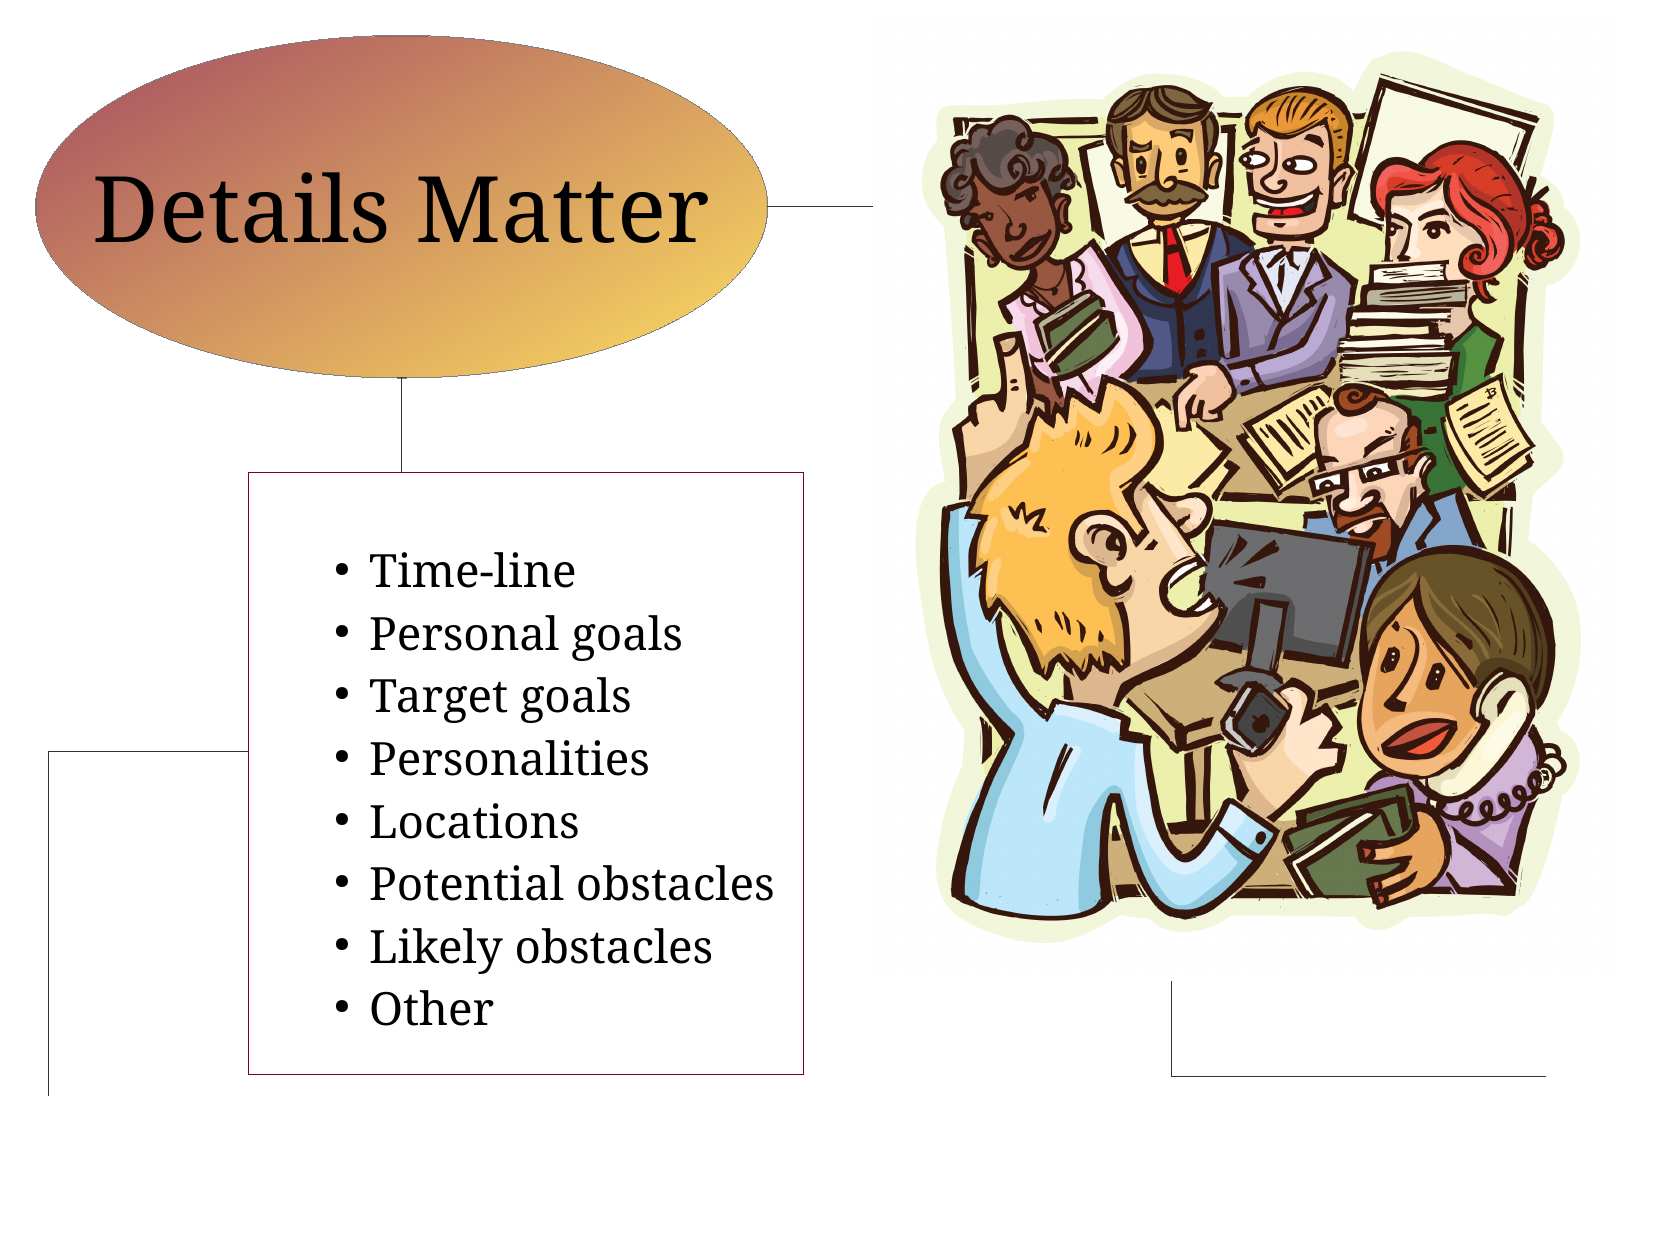

Details Matter
Time-line
Personal goals
Target goals
Personalities
Locations
Potential obstacles
Likely obstacles
Other